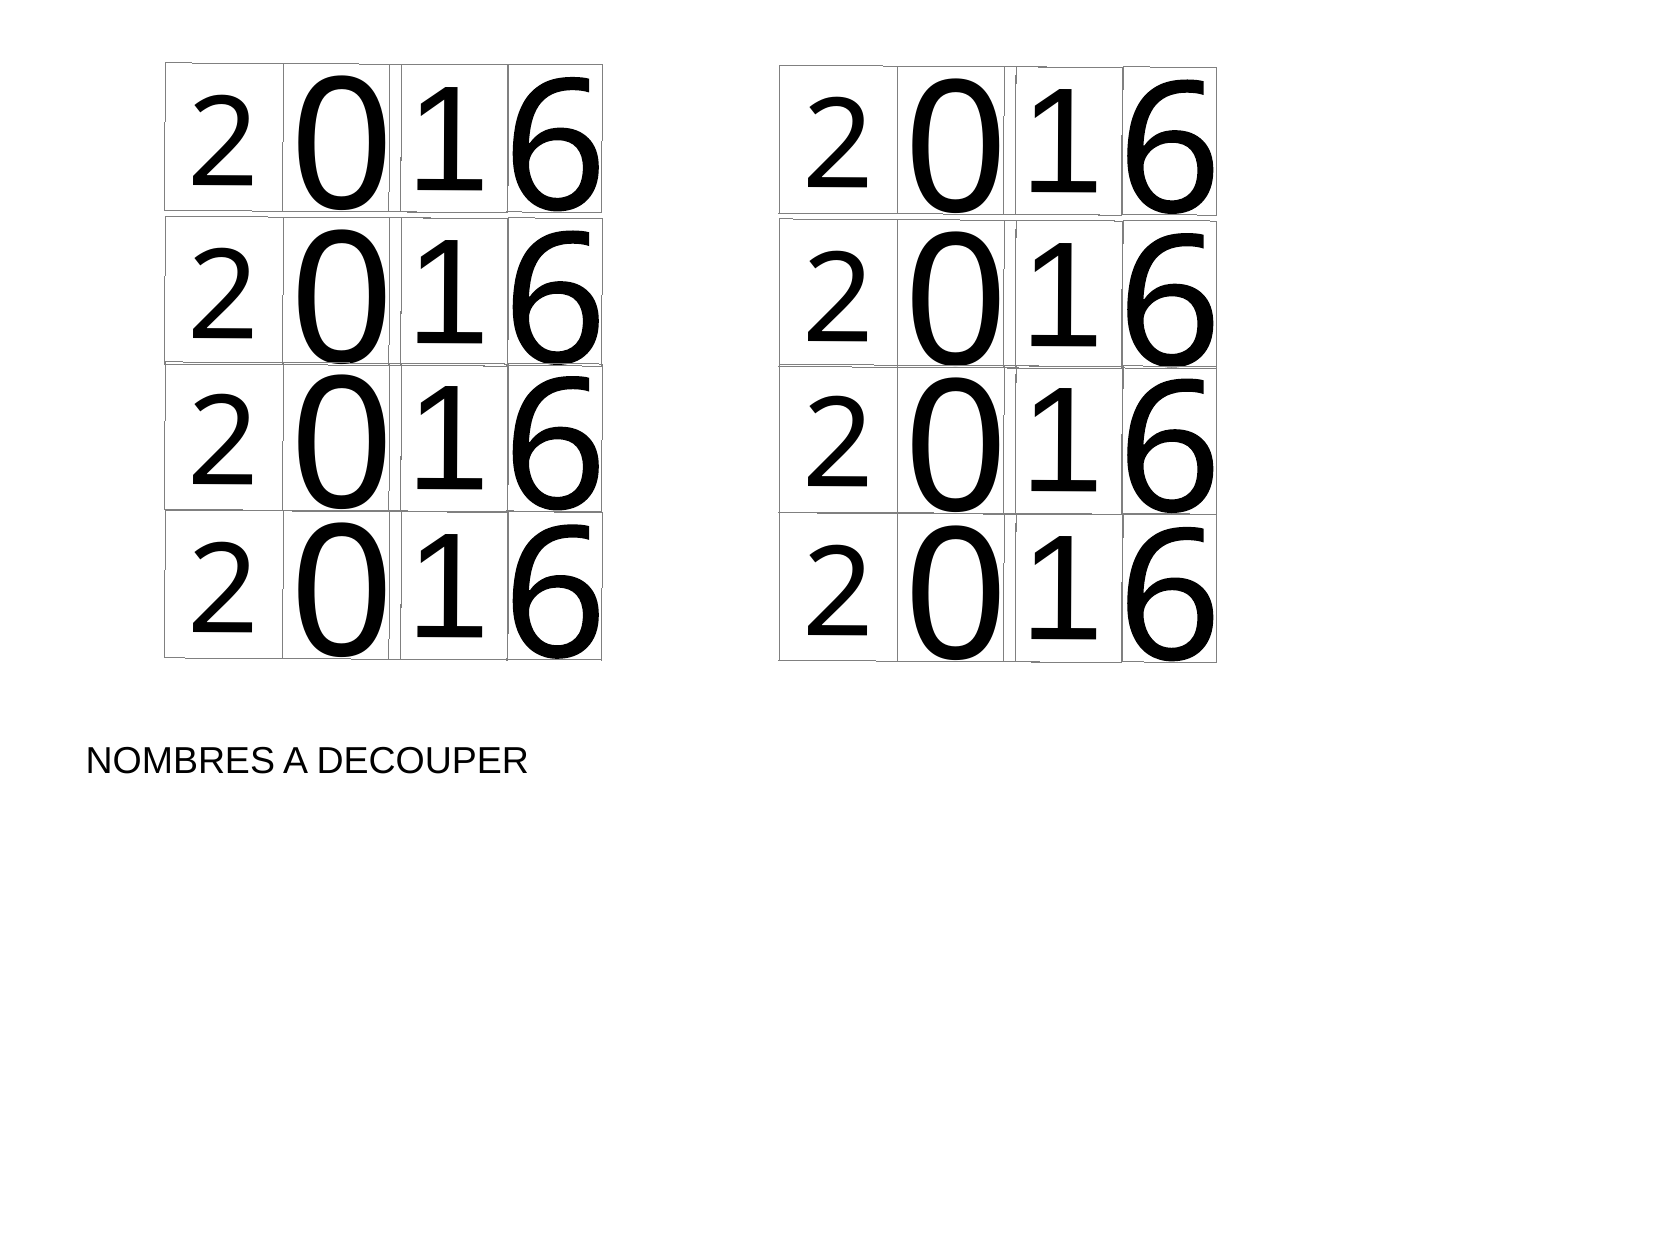

2
0
6
1
2
0
6
1
2
0
6
1
2
0
6
1
2
0
6
1
2
0
6
1
2
0
6
1
2
0
6
1
NOMBRES A DECOUPER